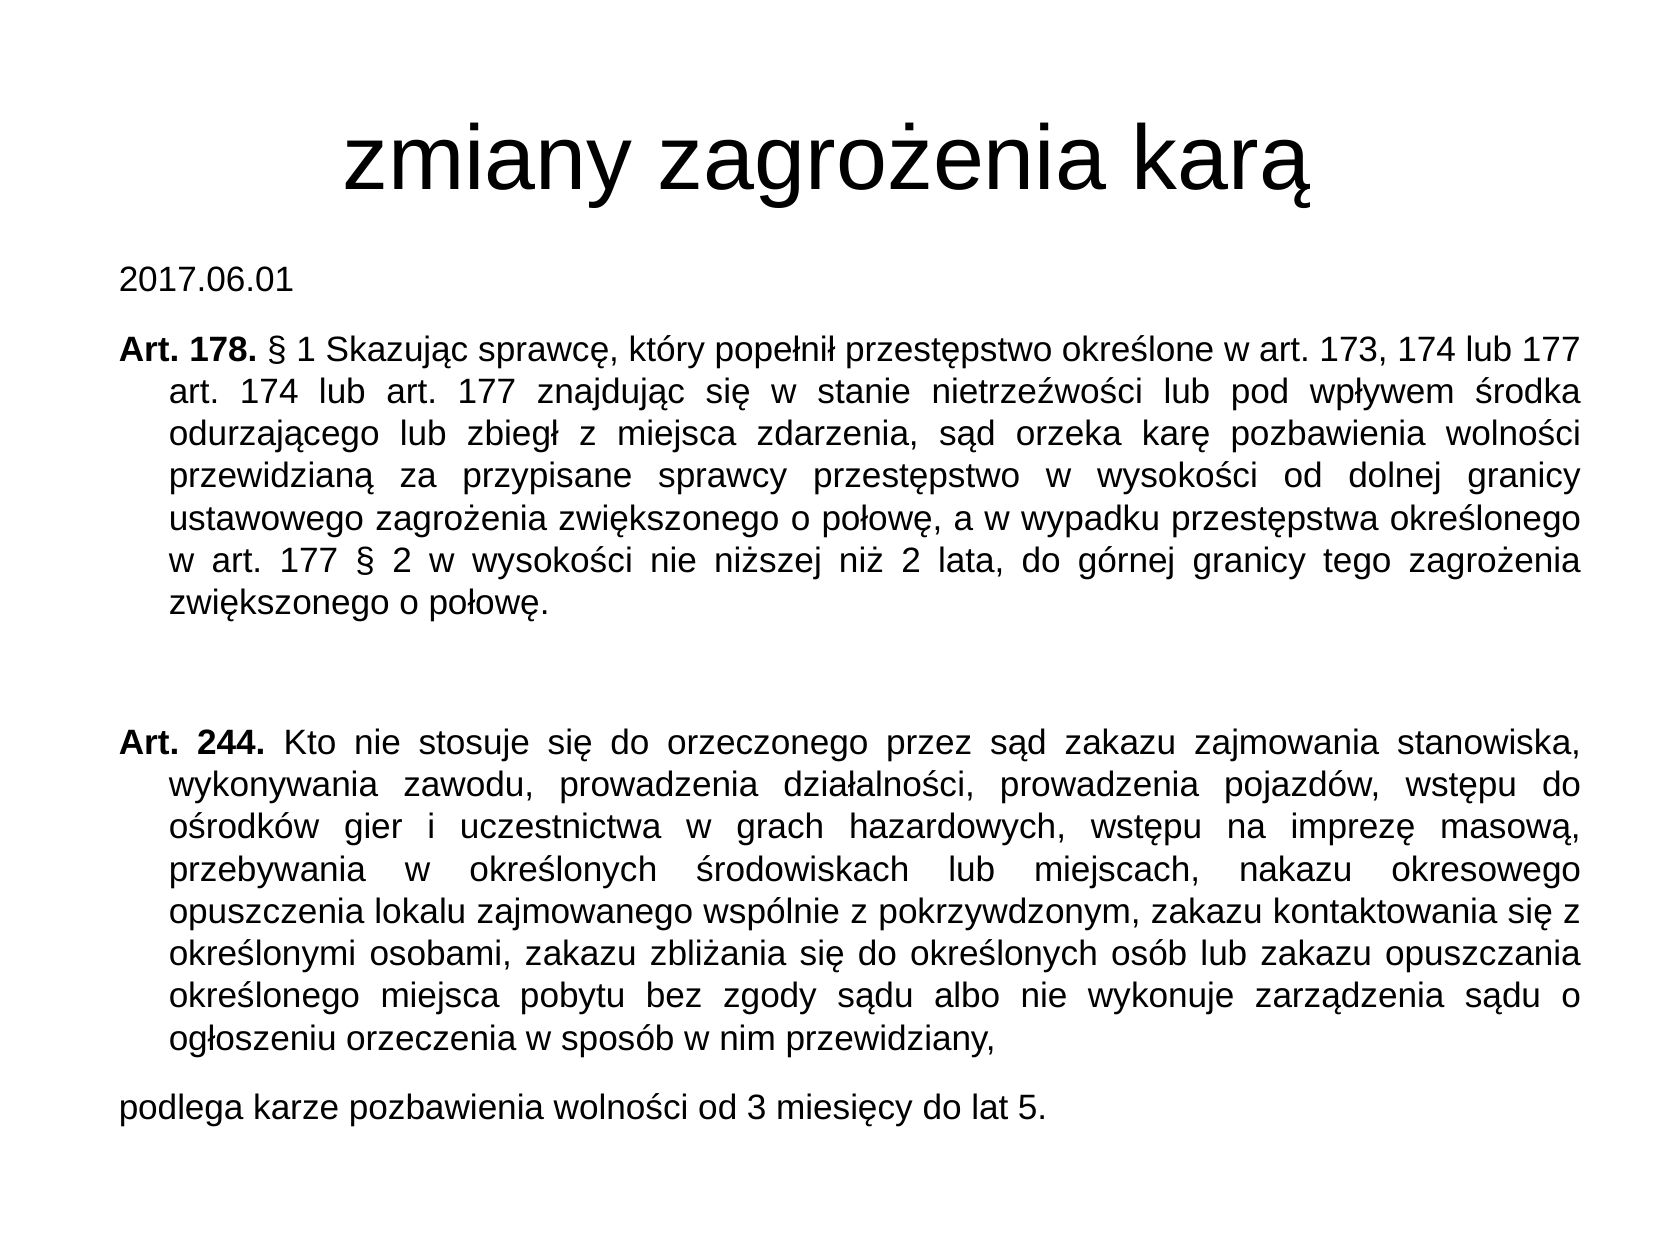

# zmiany zagrożenia karą
2017.06.01
Art. 178. § 1 Skazując sprawcę, który popełnił przestępstwo określone w art. 173, 174 lub 177 art. 174 lub art. 177 znajdując się w stanie nietrzeźwości lub pod wpływem środka odurzającego lub zbiegł z miejsca zdarzenia, sąd orzeka karę pozbawienia wolności przewidzianą za przypisane sprawcy przestępstwo w wysokości od dolnej granicy ustawowego zagrożenia zwiększonego o połowę, a w wypadku przestępstwa określonego w art. 177 § 2 w wysokości nie niższej niż 2 lata, do górnej granicy tego zagrożenia zwiększonego o połowę.
Art. 244. Kto nie stosuje się do orzeczonego przez sąd zakazu zajmowania stanowiska, wykonywania zawodu, prowadzenia działalności, prowadzenia pojazdów, wstępu do ośrodków gier i uczestnictwa w grach hazardowych, wstępu na imprezę masową, przebywania w określonych środowiskach lub miejscach, nakazu okresowego opuszczenia lokalu zajmowanego wspólnie z pokrzywdzonym, zakazu kontaktowania się z określonymi osobami, zakazu zbliżania się do określonych osób lub zakazu opuszczania określonego miejsca pobytu bez zgody sądu albo nie wykonuje zarządzenia sądu o ogłoszeniu orzeczenia w sposób w nim przewidziany,
podlega karze pozbawienia wolności od 3 miesięcy do lat 5.